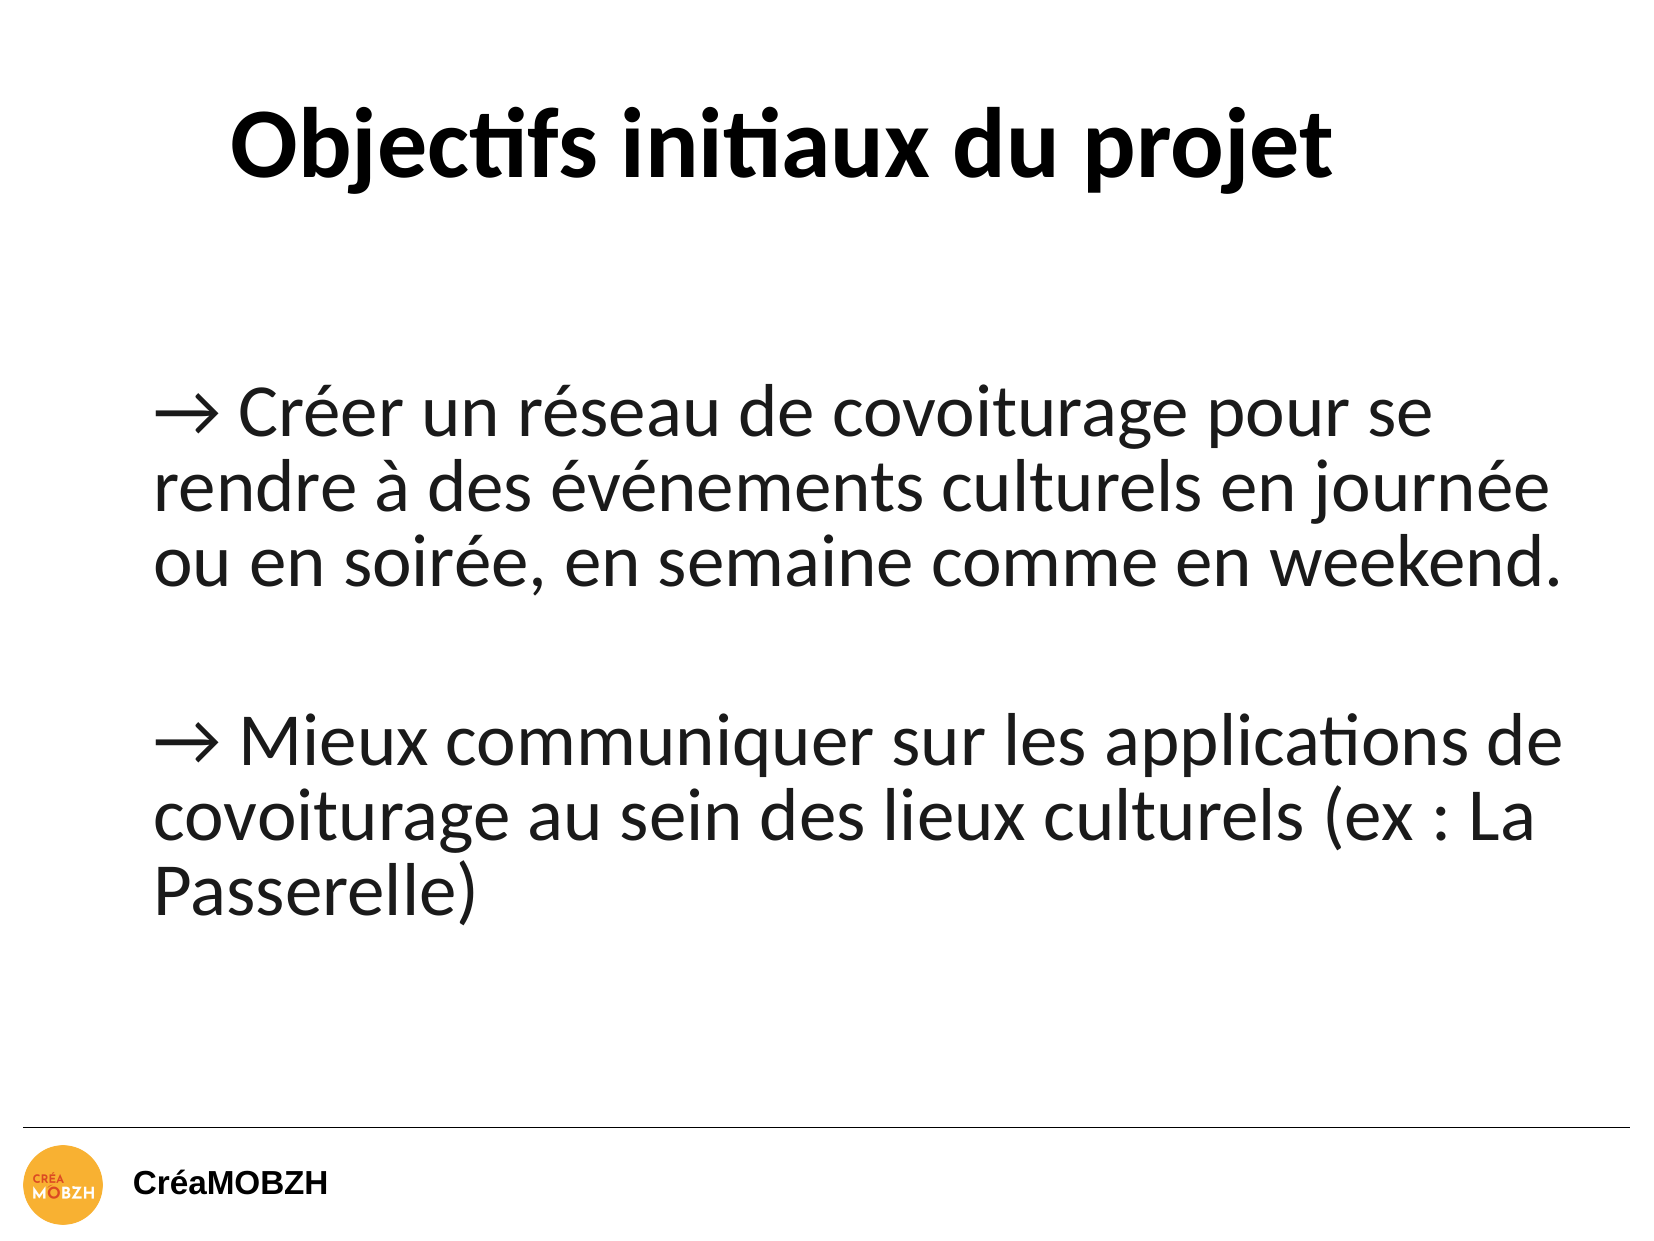

# Objectifs initiaux du projet
→ Créer un réseau de covoiturage pour se rendre à des événements culturels en journée ou en soirée, en semaine comme en weekend.
→ Mieux communiquer sur les applications de covoiturage au sein des lieux culturels (ex : La Passerelle)
CréaMOBZH